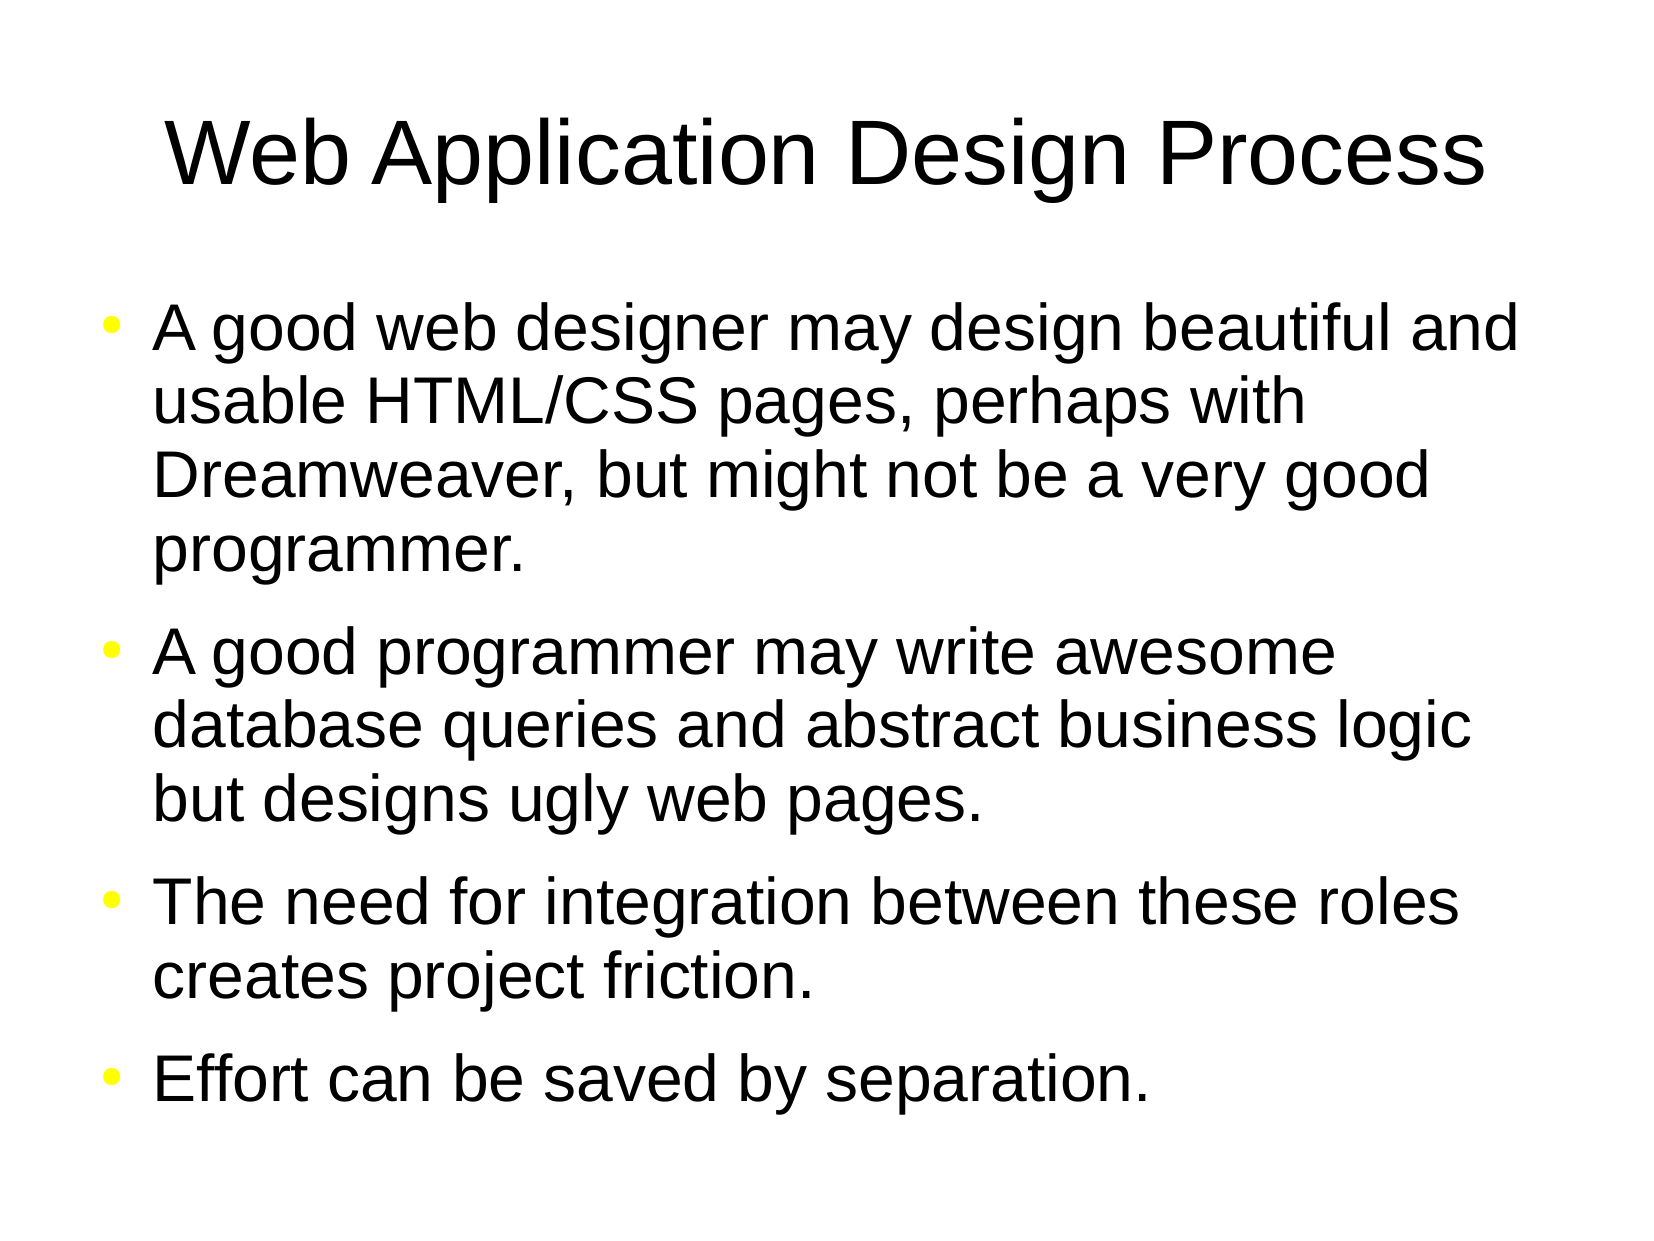

# Web Application Design Process
A good web designer may design beautiful and usable HTML/CSS pages, perhaps with Dreamweaver, but might not be a very good programmer.
A good programmer may write awesome database queries and abstract business logic but designs ugly web pages.
The need for integration between these roles creates project friction.
Effort can be saved by separation.